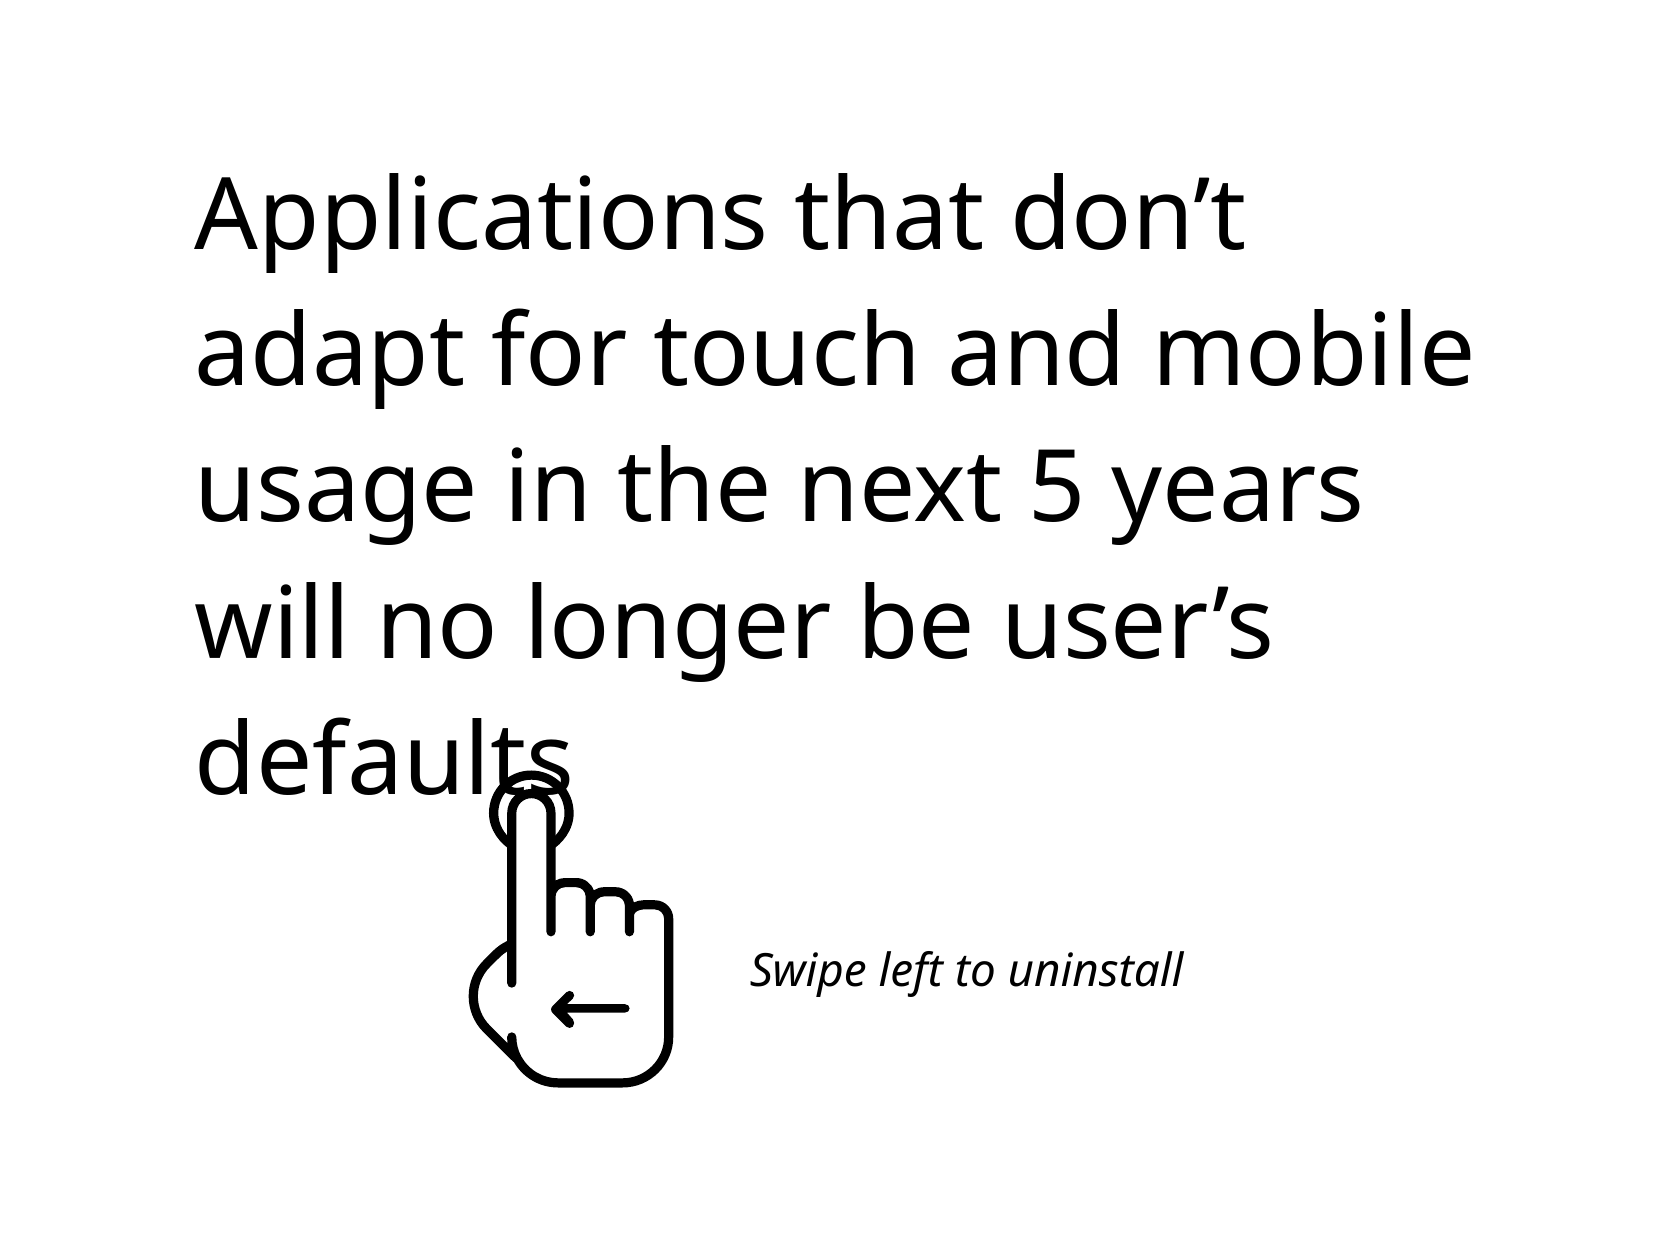

Applications that don’t adapt for touch and mobile usage in the next 5 years will no longer be user’s defaults
Swipe left to uninstall